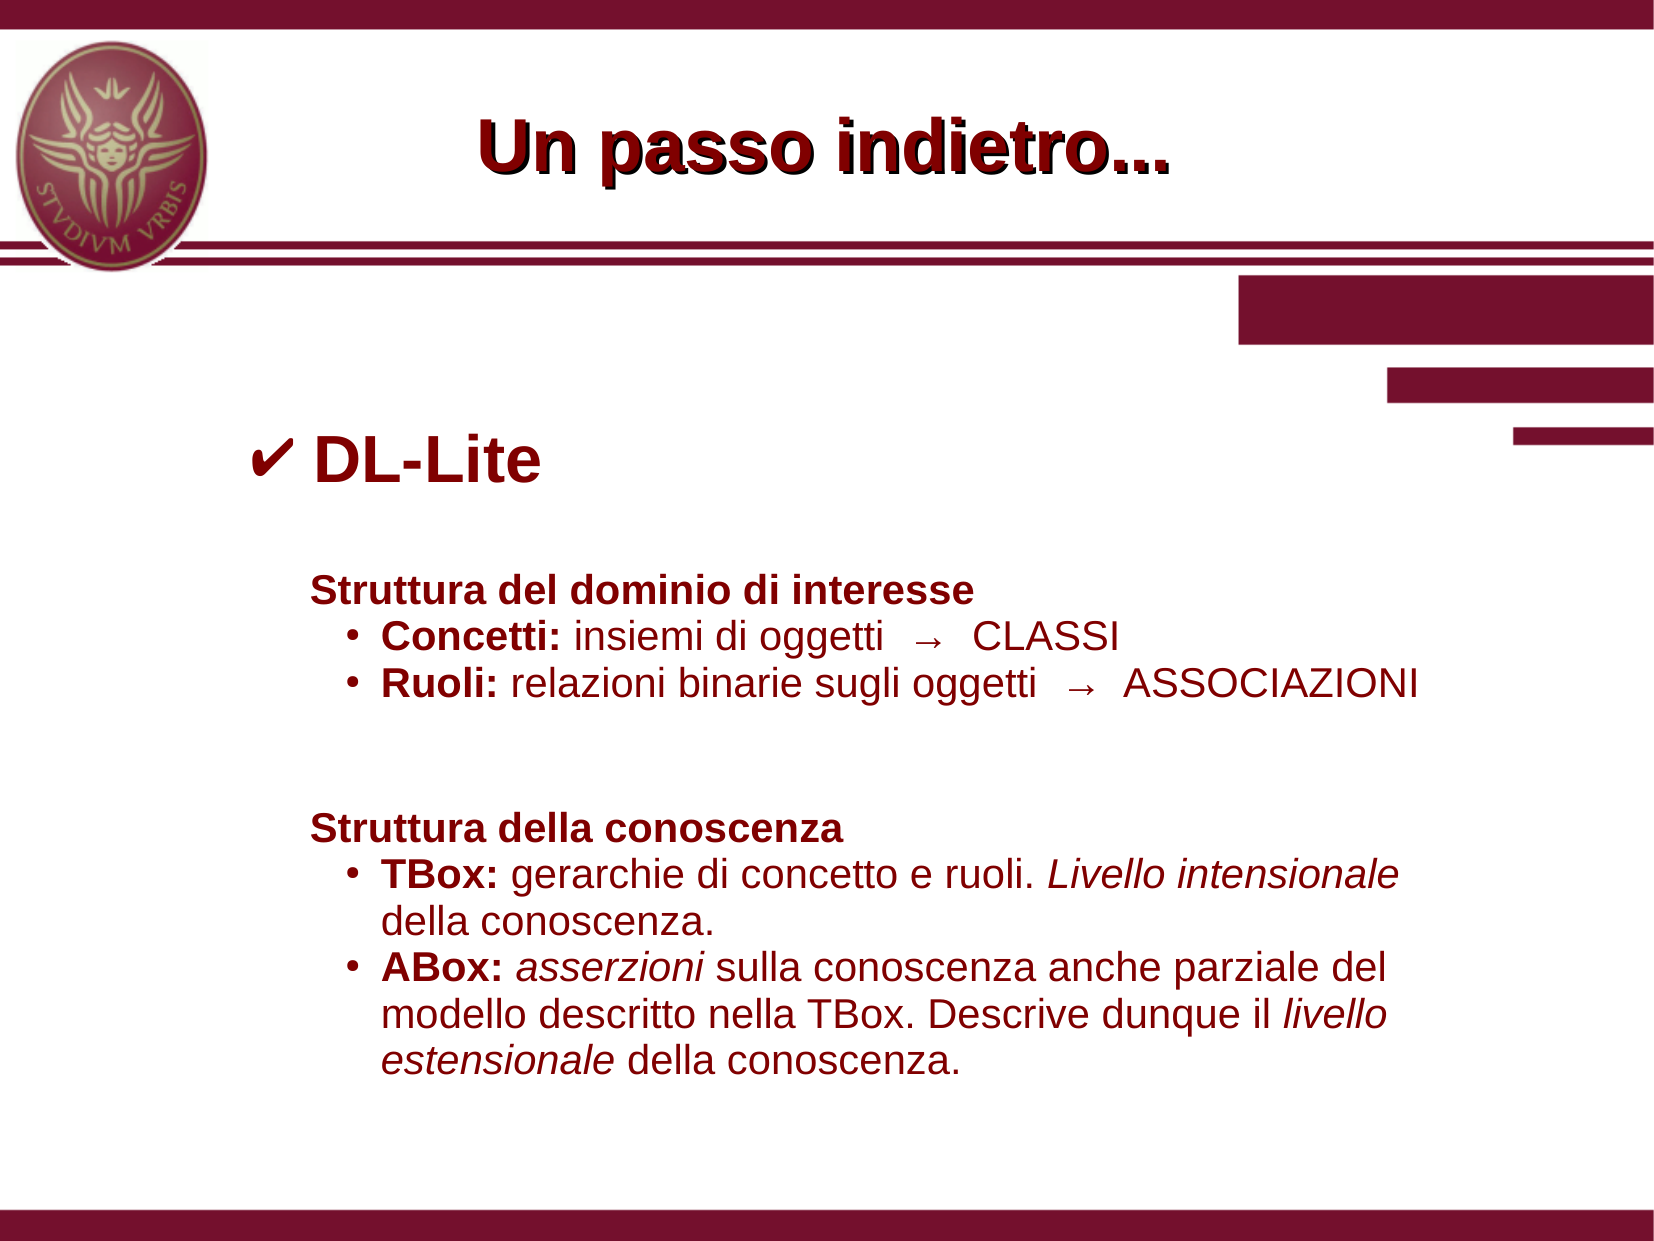

Un passo indietro...
 DL-Lite
Struttura del dominio di interesse
Concetti: insiemi di oggetti → CLASSI
Ruoli: relazioni binarie sugli oggetti → ASSOCIAZIONI
Struttura della conoscenza
TBox: gerarchie di concetto e ruoli. Livello intensionale della conoscenza.
ABox: asserzioni sulla conoscenza anche parziale del modello descritto nella TBox. Descrive dunque il livello estensionale della conoscenza.